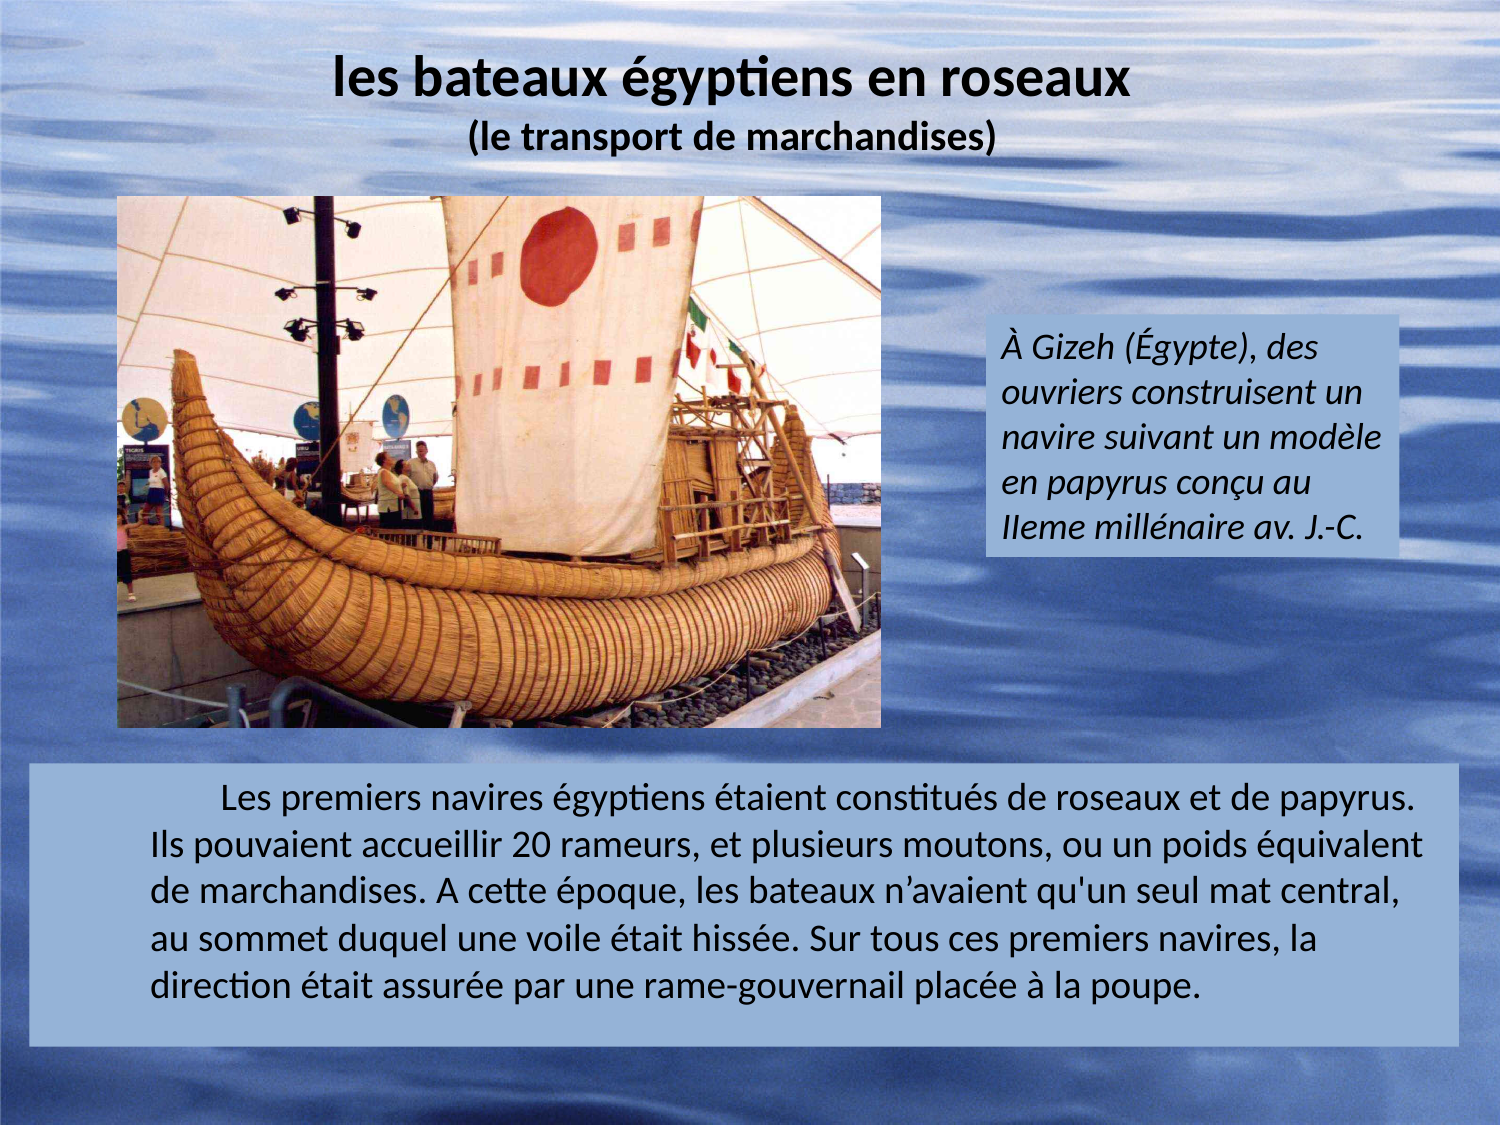

# les bateaux égyptiens en roseaux (le transport de marchandises)
À Gizeh (Égypte), des ouvriers construisent un navire suivant un modèle en papyrus conçu au IIeme millénaire av. J.-C.
	Les premiers navires égyptiens étaient constitués de roseaux et de papyrus. Ils pouvaient accueillir 20 rameurs, et plusieurs moutons, ou un poids équivalent de marchandises. A cette époque, les bateaux n’avaient qu'un seul mat central, au sommet duquel une voile était hissée. Sur tous ces premiers navires, la direction était assurée par une rame-gouvernail placée à la poupe.